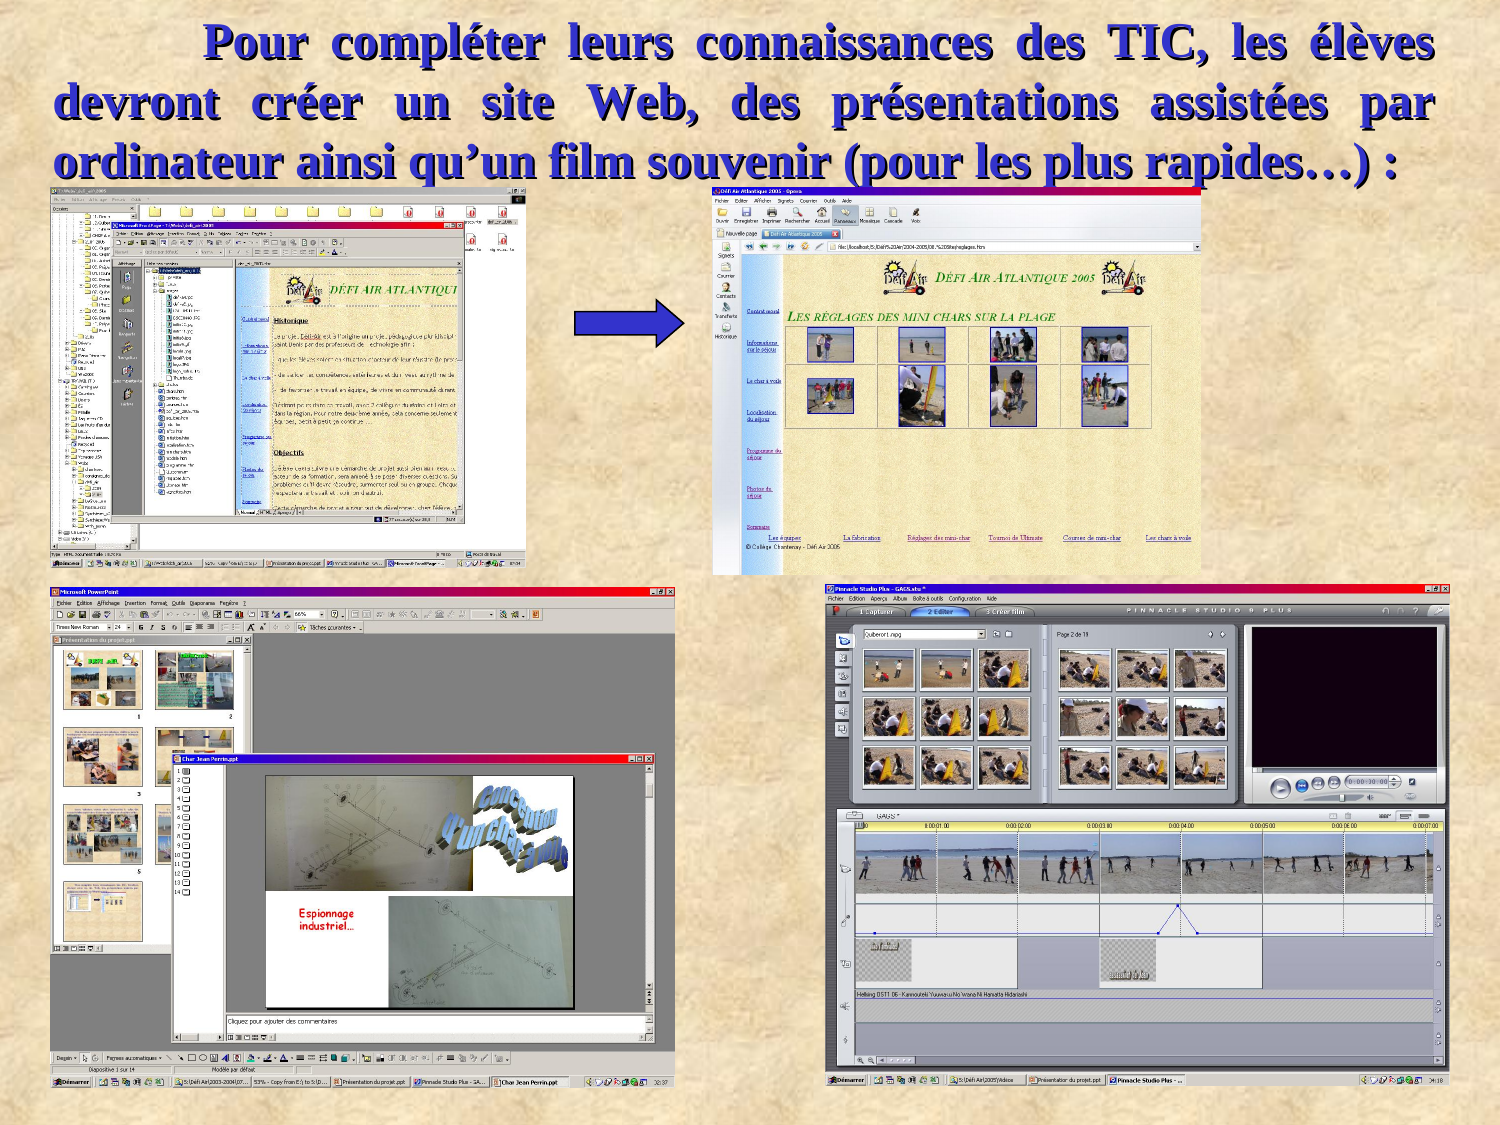

Pour compléter leurs connaissances des TIC, les élèves devront créer un site Web, des présentations assistées par ordinateur ainsi qu’un film souvenir (pour les plus rapides…) :